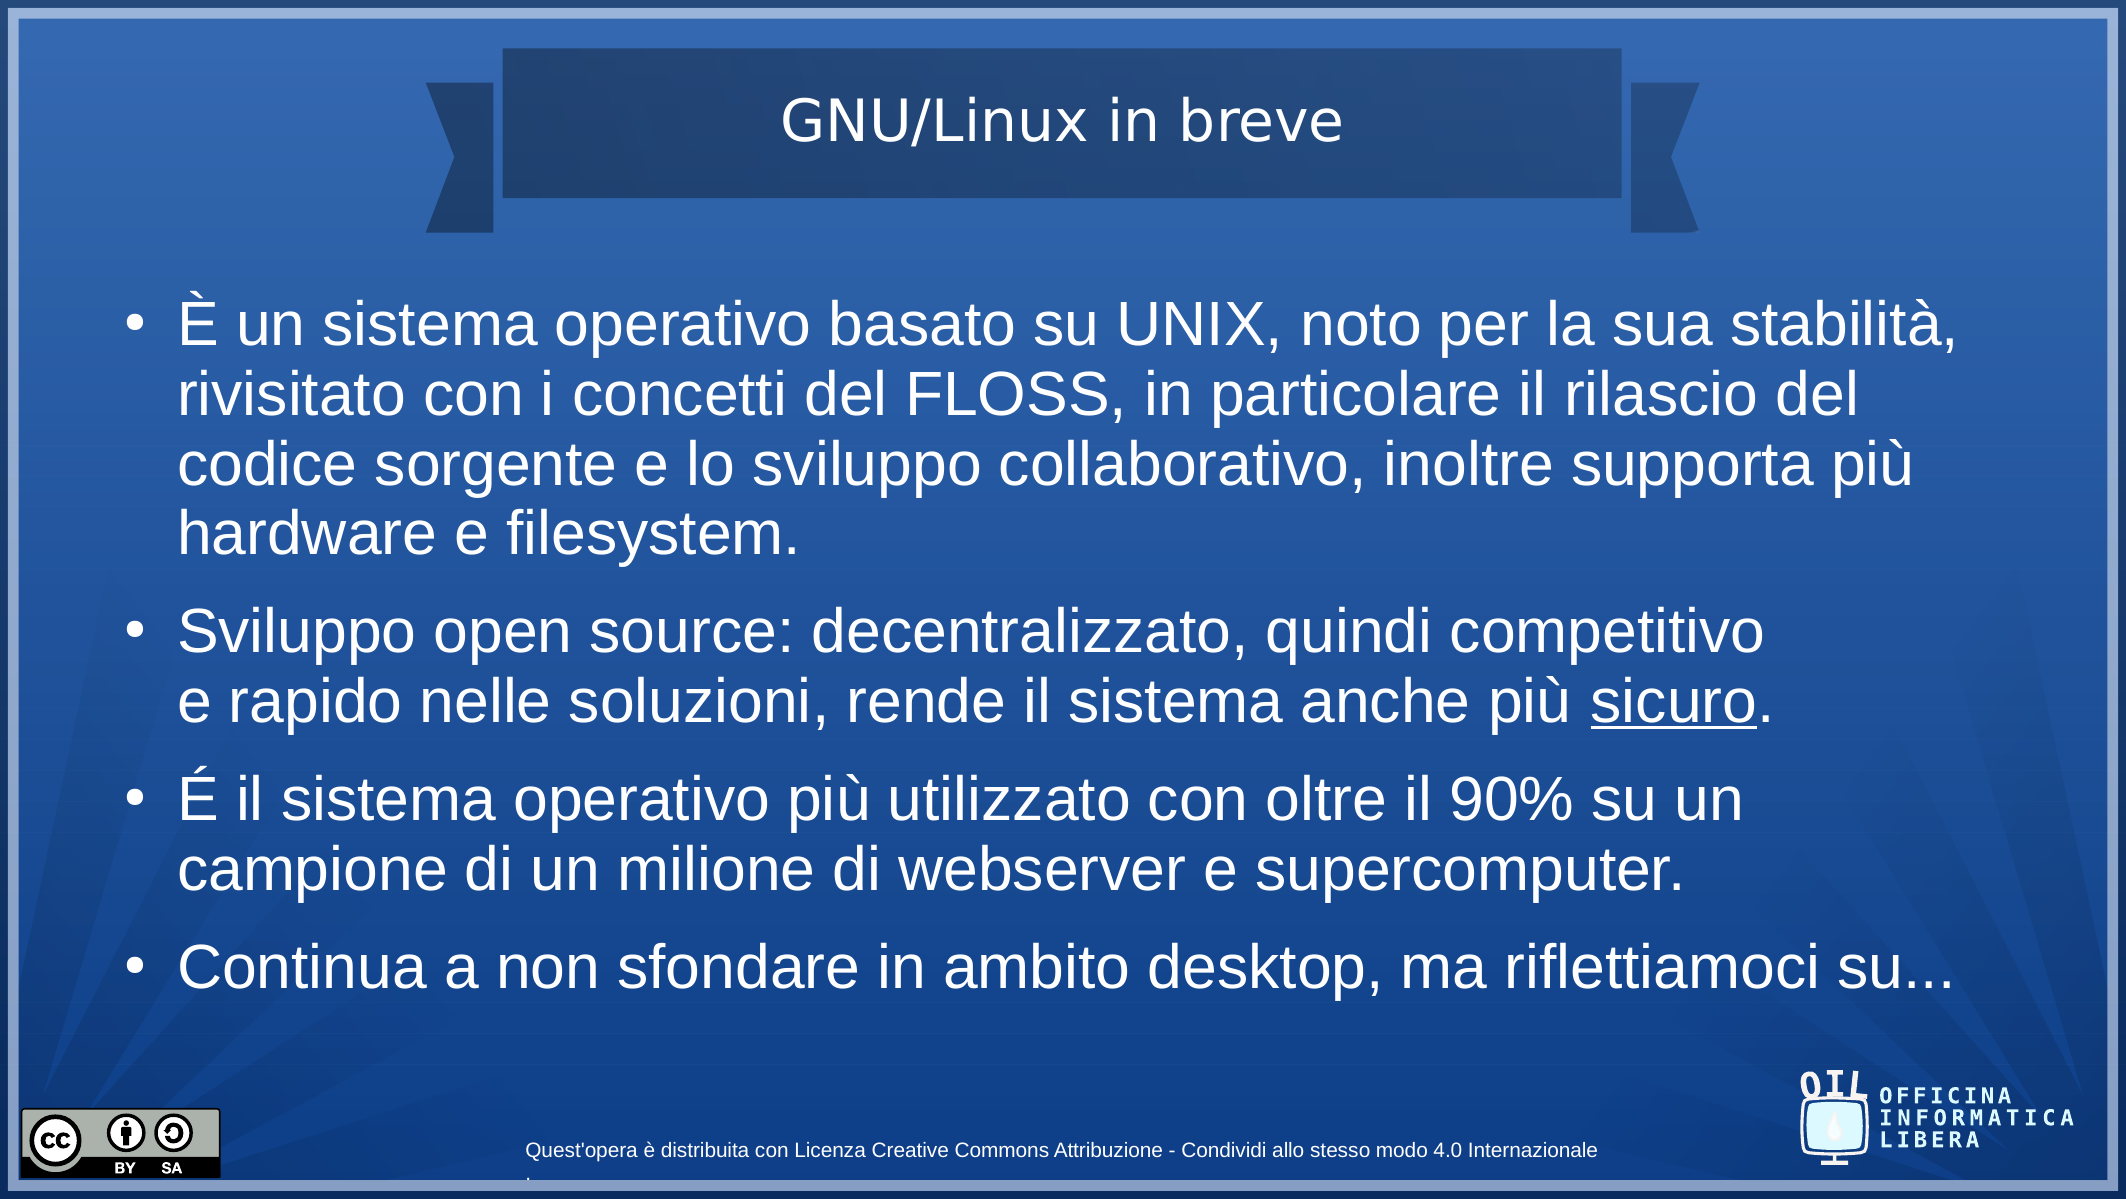

# GNU/Linux in breve
È un sistema operativo basato su UNIX, noto per la sua stabilità, rivisitato con i concetti del FLOSS, in particolare il rilascio del codice sorgente e lo sviluppo collaborativo, inoltre supporta più hardware e filesystem.
Sviluppo open source: decentralizzato, quindi competitivo e rapido nelle soluzioni, rende il sistema anche più sicuro.
É il sistema operativo più utilizzato con oltre il 90% su un campione di un milione di webserver e supercomputer.
Continua a non sfondare in ambito desktop, ma riflettiamoci su...
Quest'opera è distribuita con Licenza Creative Commons Attribuzione - Condividi allo stesso modo 4.0 Internazionale.